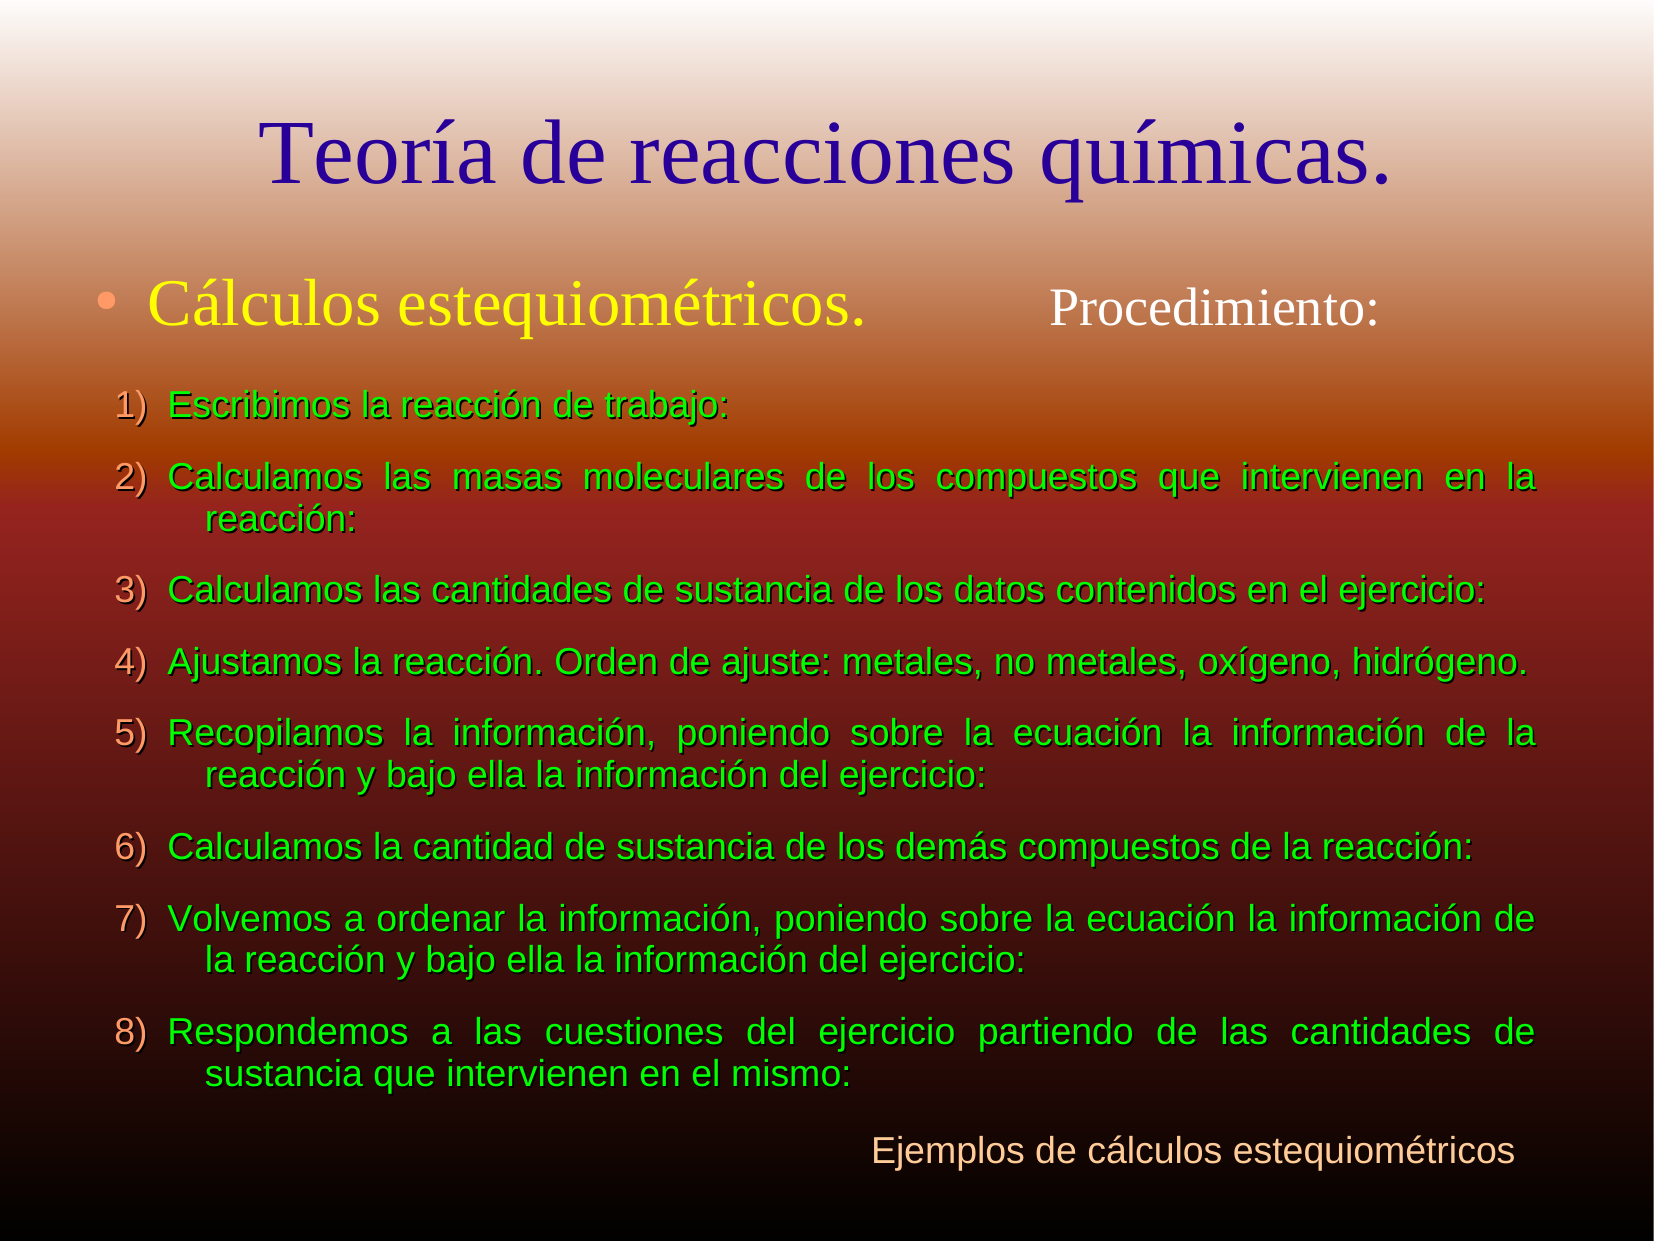

# Teoría de reacciones químicas.
Cálculos estequiométricos. Procedimiento:
Escribimos la reacción de trabajo:
Calculamos las masas moleculares de los compuestos que intervienen en la reacción:
Calculamos las cantidades de sustancia de los datos contenidos en el ejercicio:
Ajustamos la reacción. Orden de ajuste: metales, no metales, oxígeno, hidrógeno.
Recopilamos la información, poniendo sobre la ecuación la información de la reacción y bajo ella la información del ejercicio:
Calculamos la cantidad de sustancia de los demás compuestos de la reacción:
Volvemos a ordenar la información, poniendo sobre la ecuación la información de la reacción y bajo ella la información del ejercicio:
Respondemos a las cuestiones del ejercicio partiendo de las cantidades de sustancia que intervienen en el mismo:
Ejemplos de cálculos estequiométricos